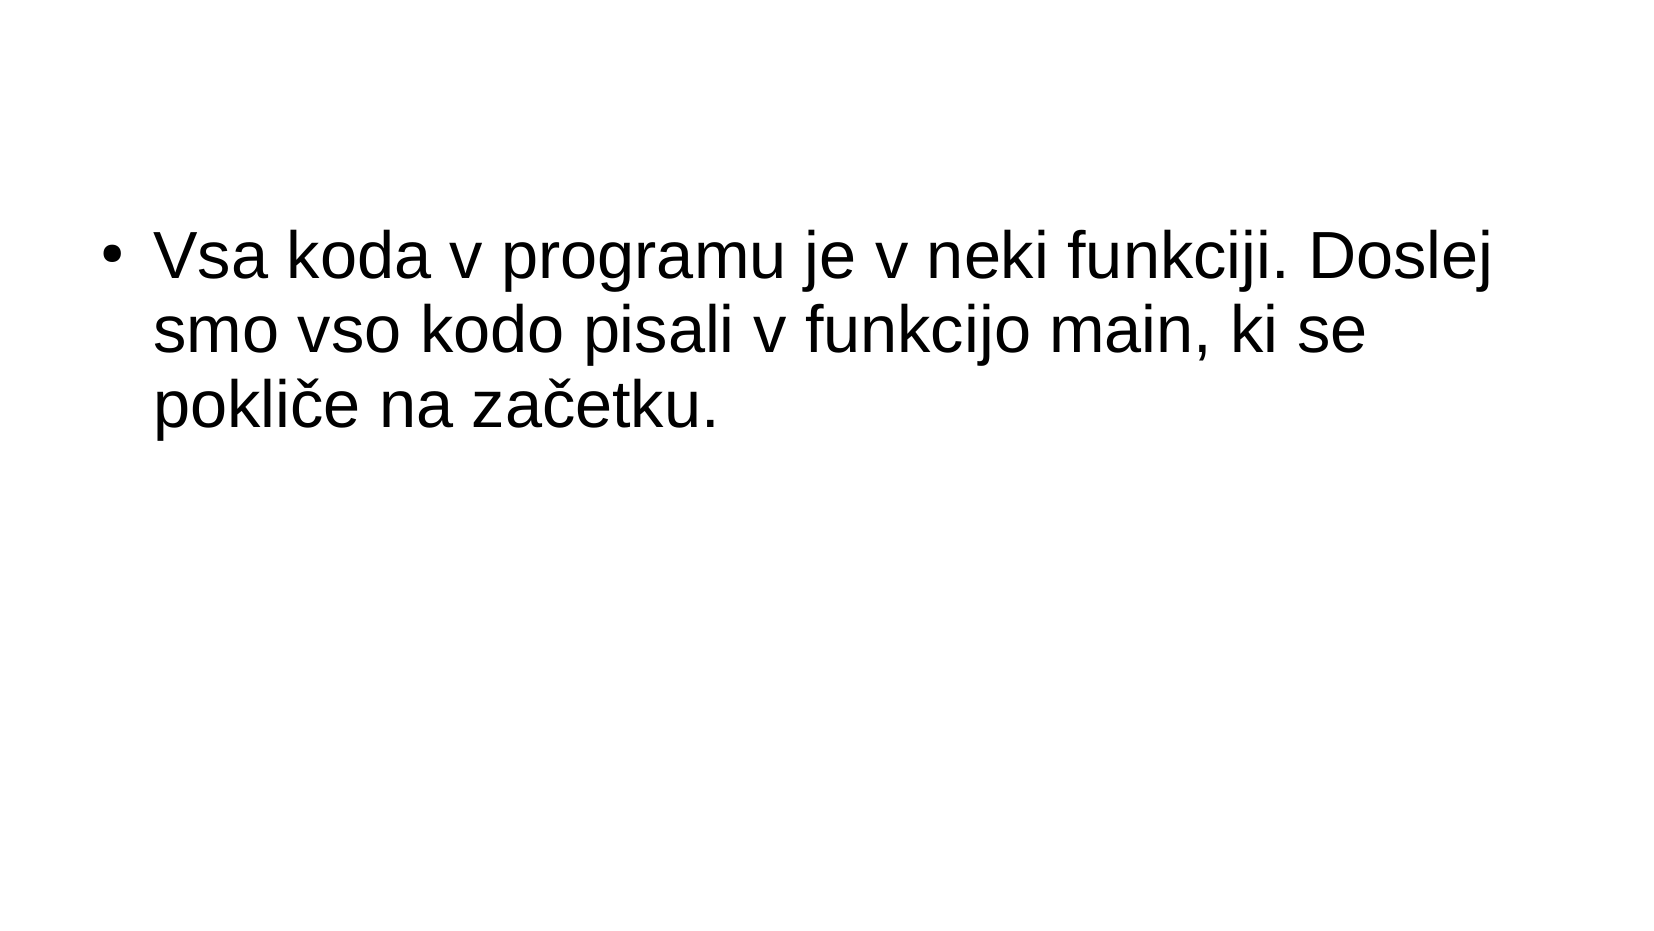

#
Vsa koda v programu je v neki funkciji. Doslej smo vso kodo pisali v funkcijo main, ki se pokliče na začetku.